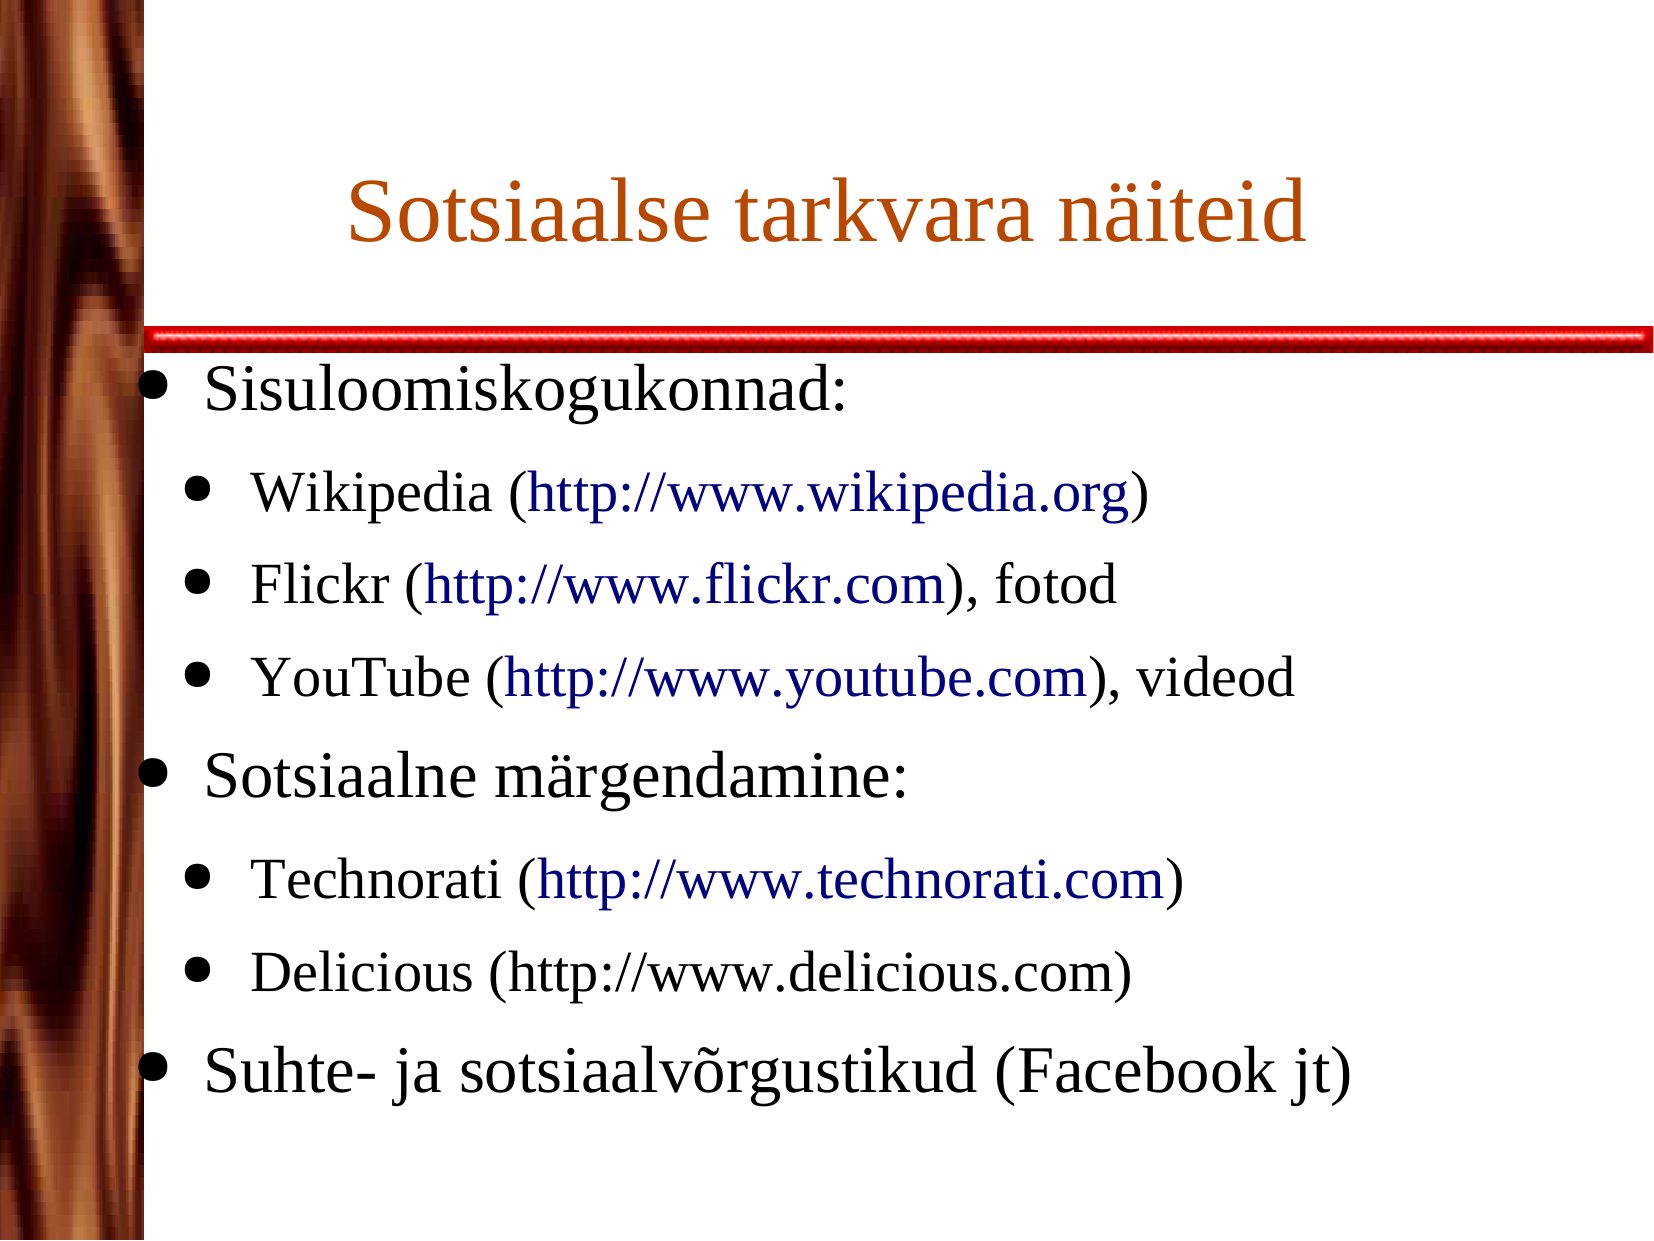

# Sotsiaalse tarkvara näiteid
Sisuloomiskogukonnad:
Wikipedia (http://www.wikipedia.org)
Flickr (http://www.flickr.com), fotod
YouTube (http://www.youtube.com), videod
Sotsiaalne märgendamine:
Technorati (http://www.technorati.com)
Delicious (http://www.delicious.com)
Suhte- ja sotsiaalvõrgustikud (Facebook jt)